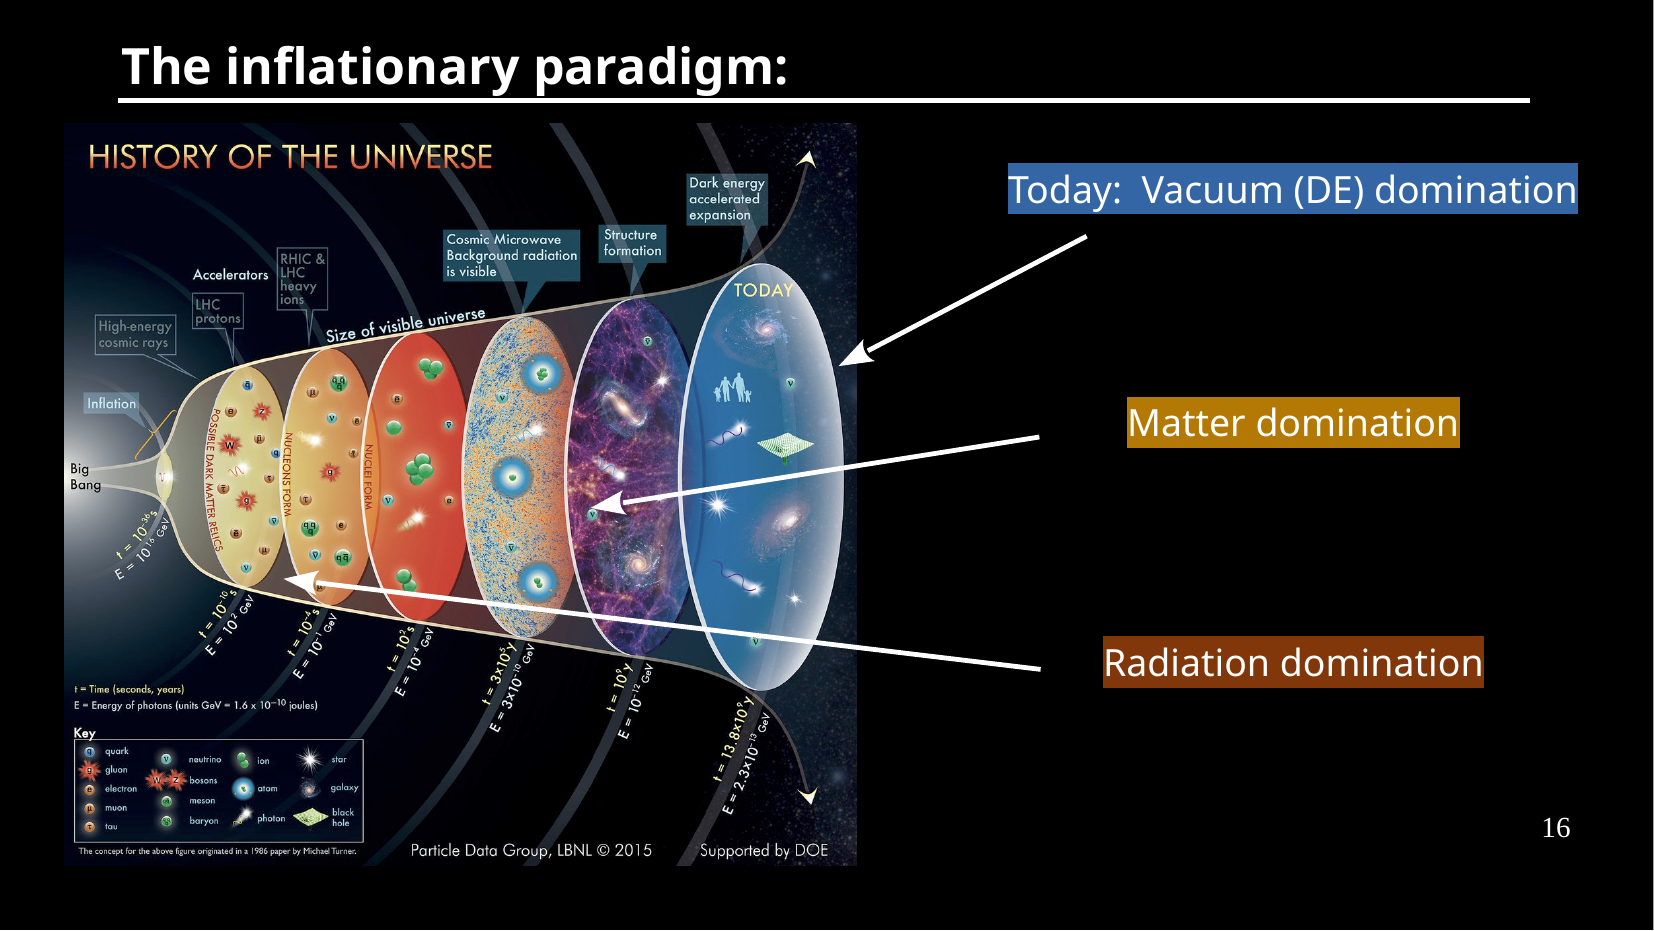

The inflationary paradigm:
Today: Vacuum (DE) domination
Matter domination
Radiation domination
16